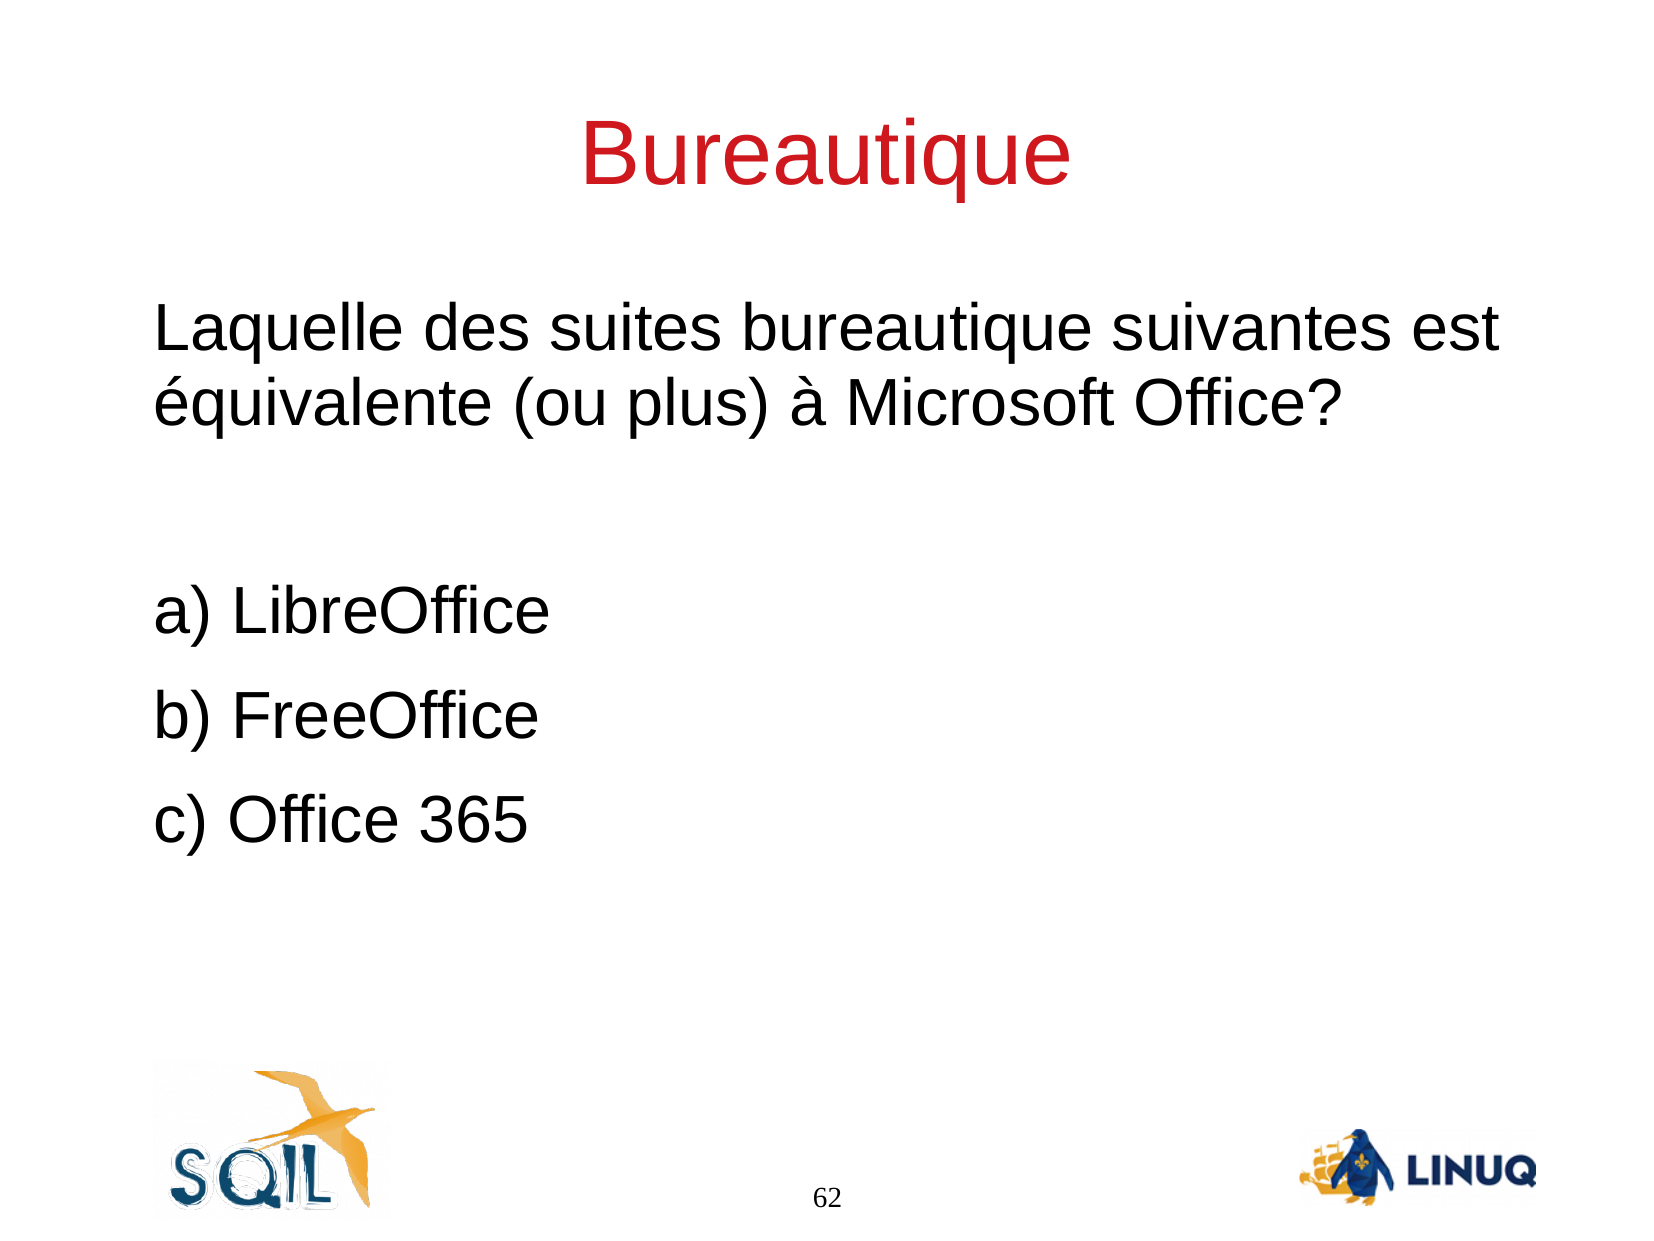

# Bureautique
Laquelle des suites bureautique suivantes est équivalente (ou plus) à Microsoft Office?
a) LibreOffice
b) FreeOffice
c) Office 365